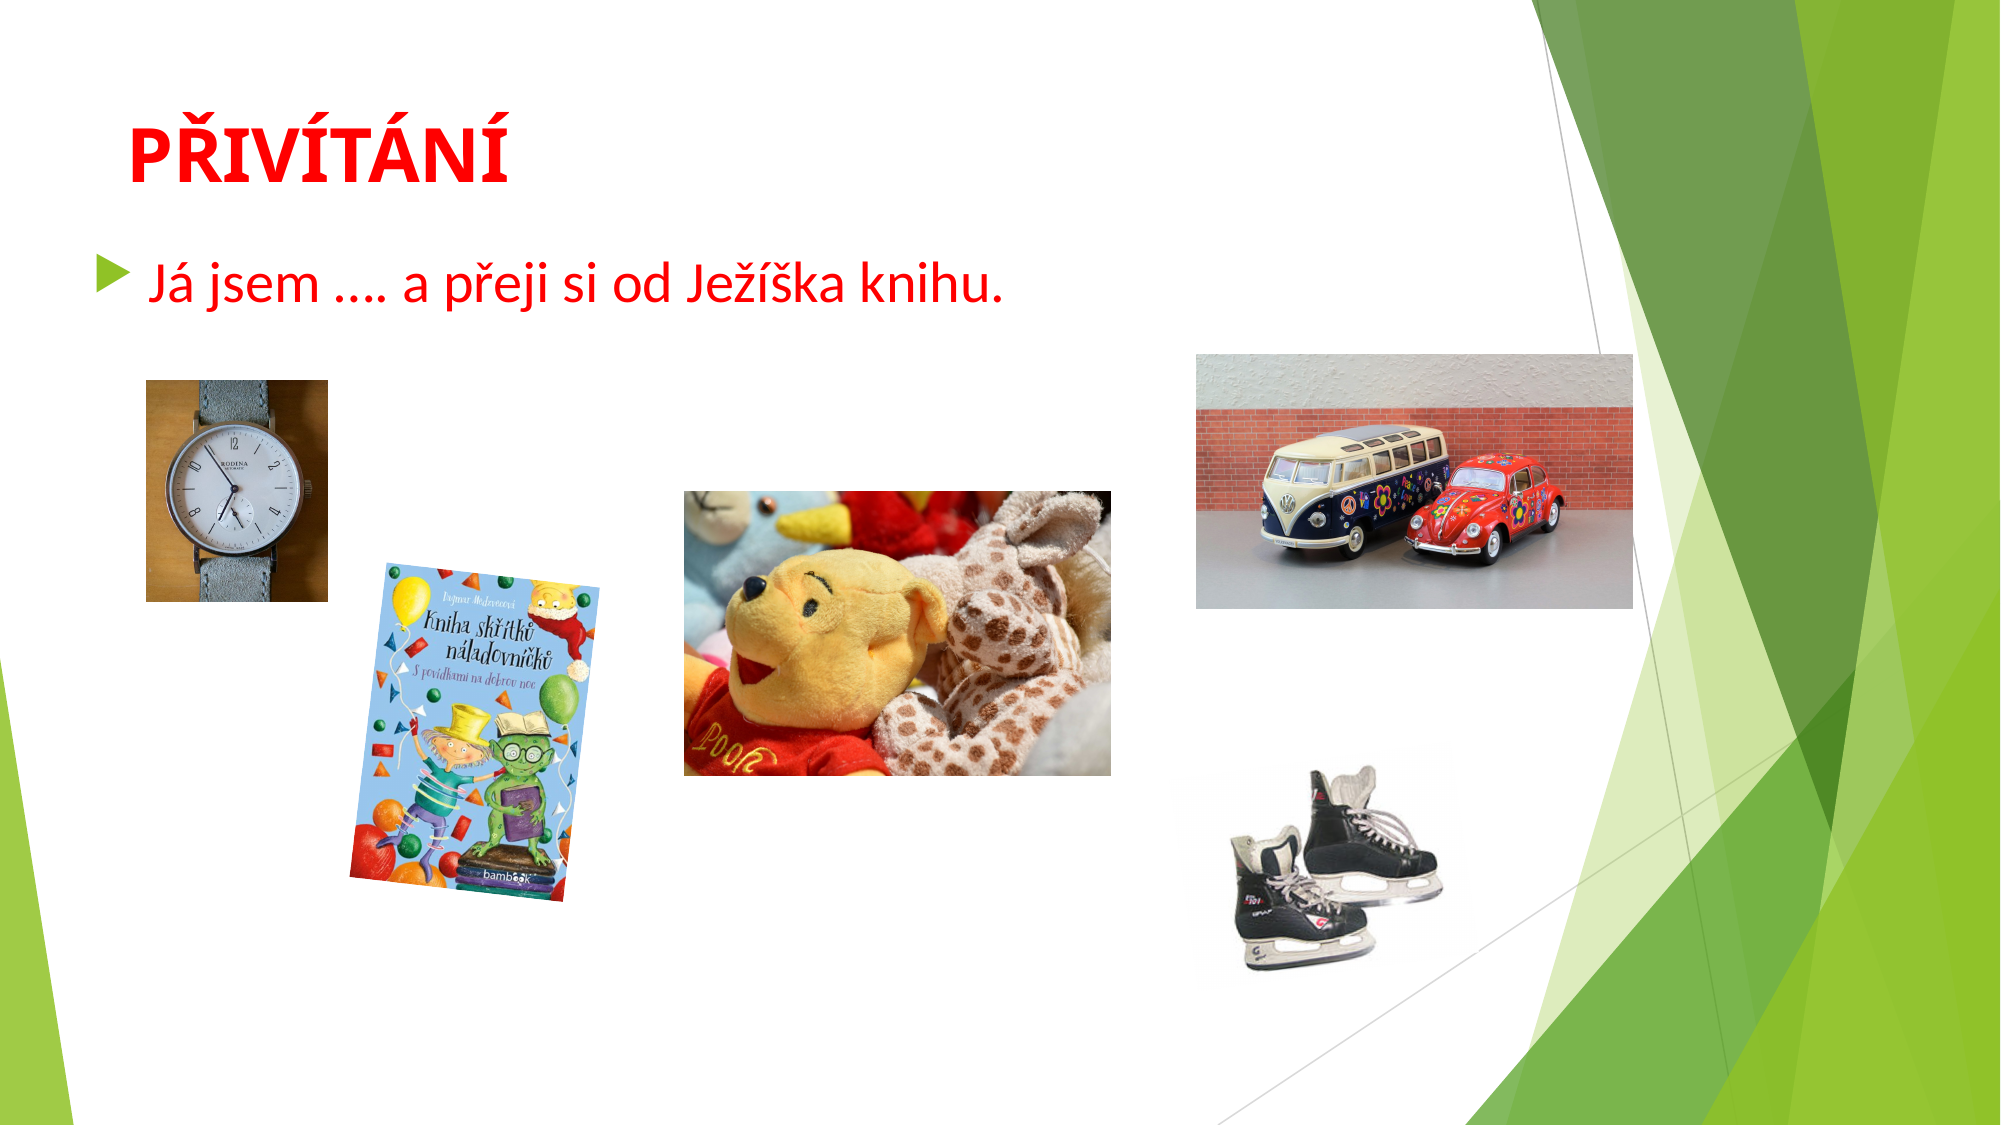

# PŘIVÍTÁNÍ
Já jsem …. a přeji si od Ježíška knihu.